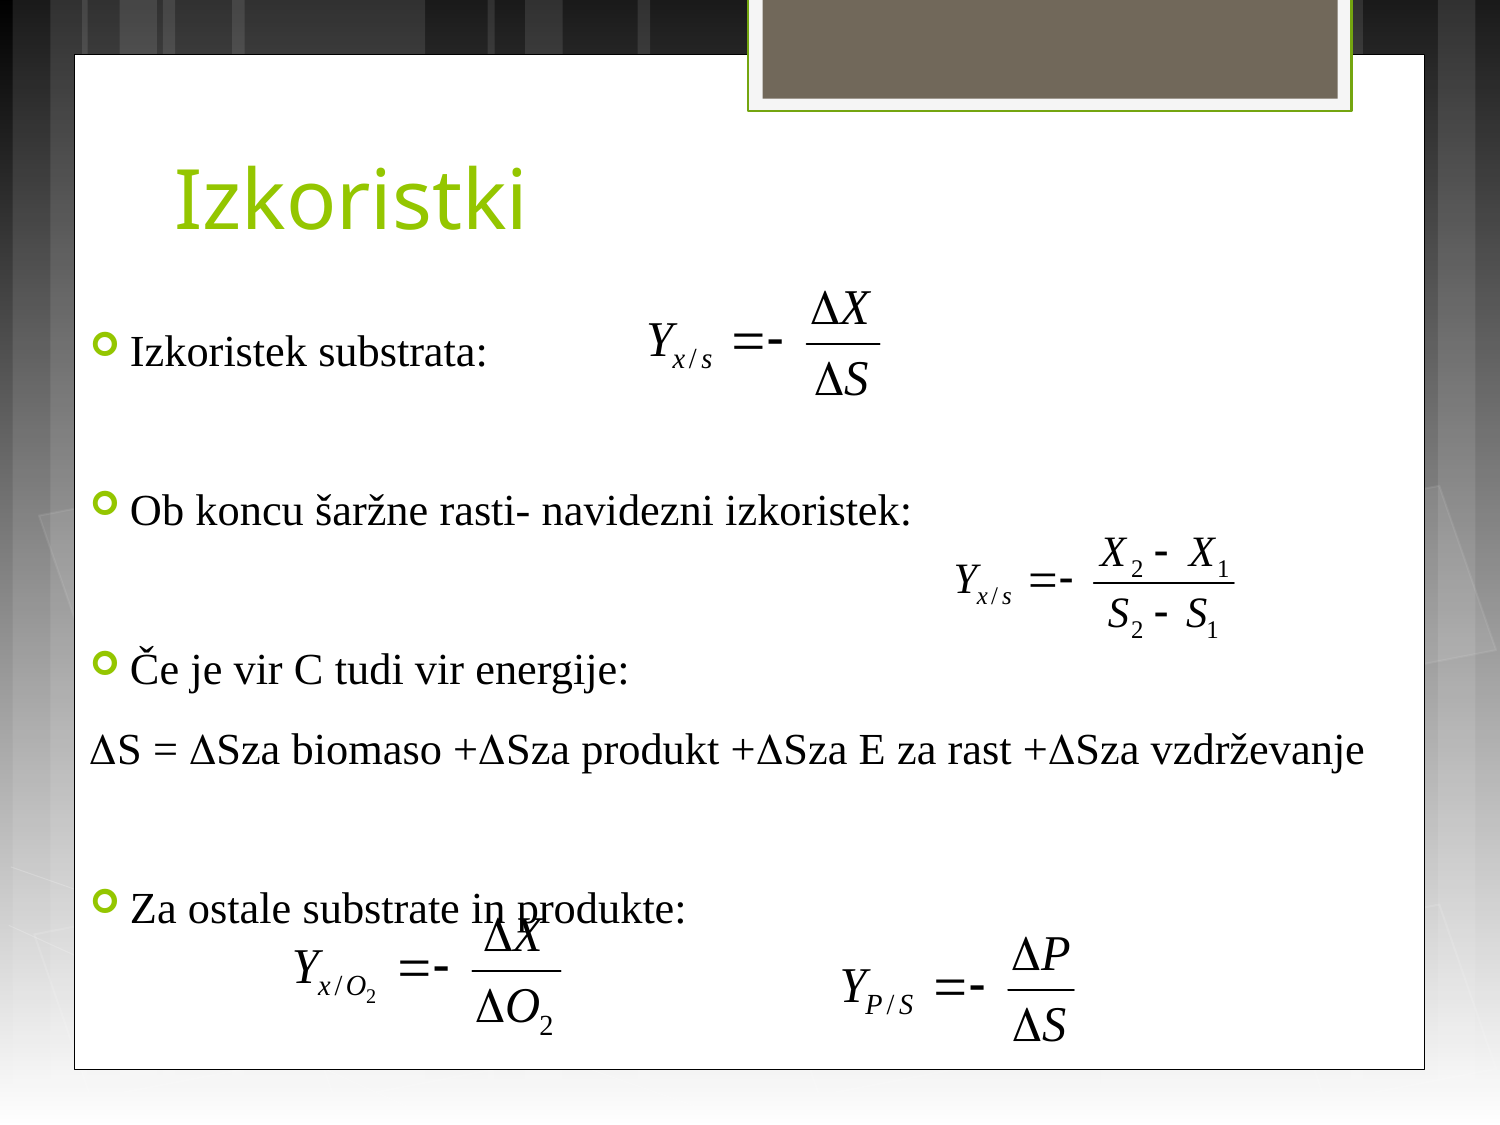

# Izkoristki
Izkoristek substrata:
Ob koncu šaržne rasti- navidezni izkoristek:
Če je vir C tudi vir energije:
S = Sza biomaso +Sza produkt +Sza E za rast +Sza vzdrževanje
Za ostale substrate in produkte: